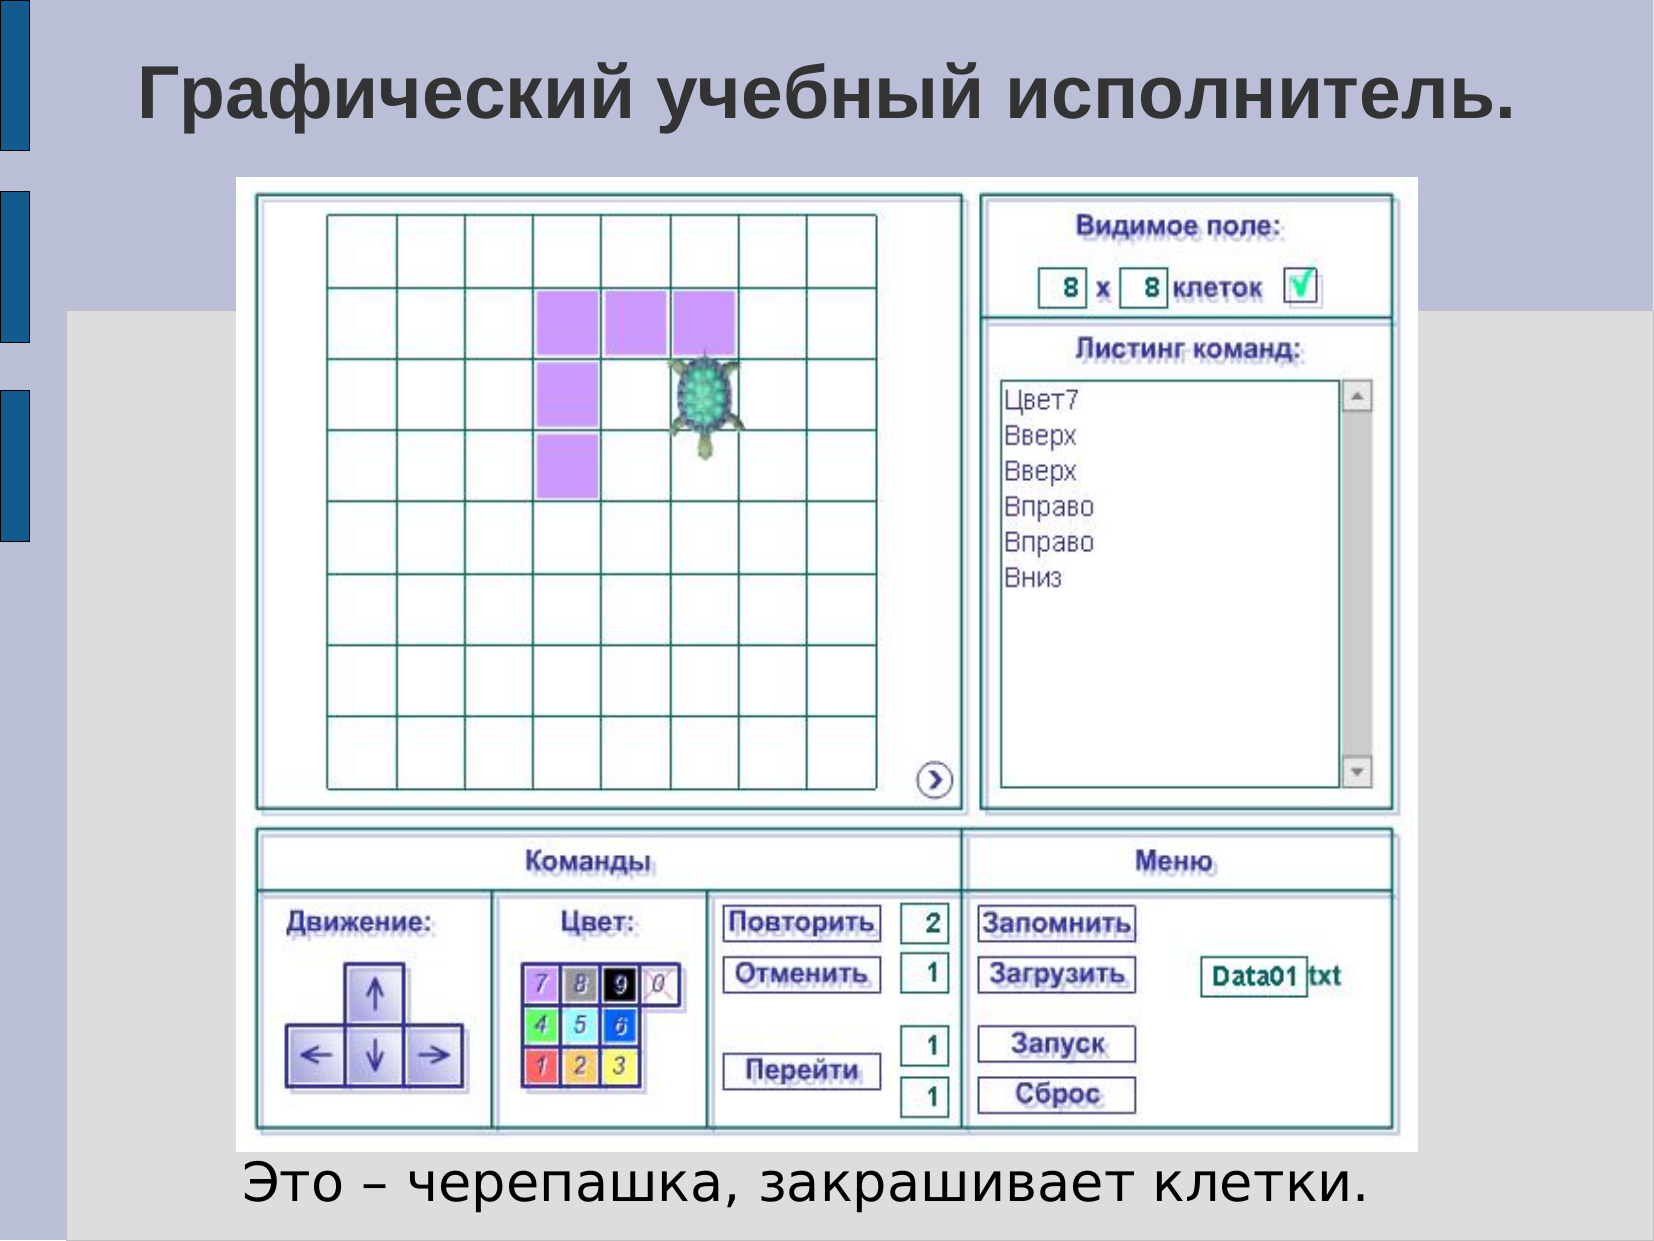

# Графический учебный исполнитель.
Это – черепашка, закрашивает клетки.